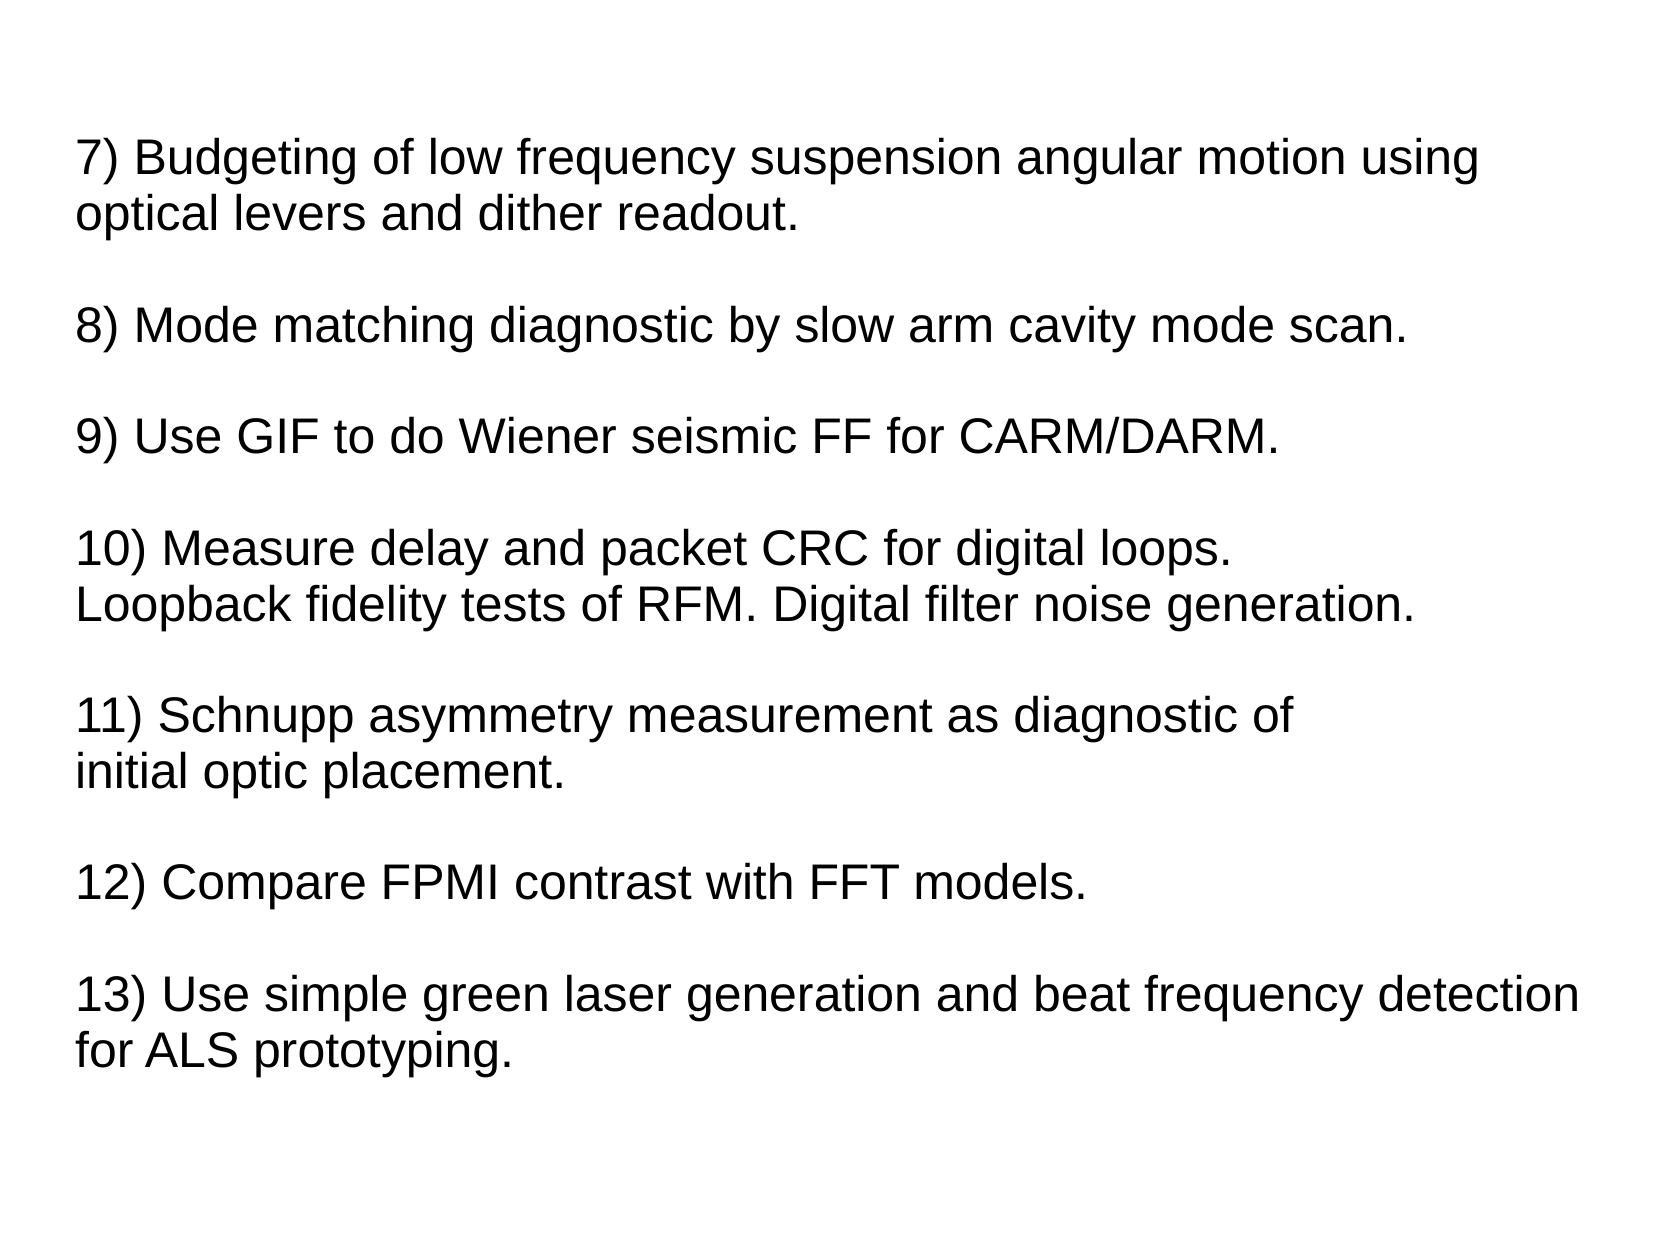

7) Budgeting of low frequency suspension angular motion using
optical levers and dither readout.
8) Mode matching diagnostic by slow arm cavity mode scan.
9) Use GIF to do Wiener seismic FF for CARM/DARM.
10) Measure delay and packet CRC for digital loops.
Loopback fidelity tests of RFM. Digital filter noise generation.
11) Schnupp asymmetry measurement as diagnostic of
initial optic placement.
12) Compare FPMI contrast with FFT models.
13) Use simple green laser generation and beat frequency detection
for ALS prototyping.